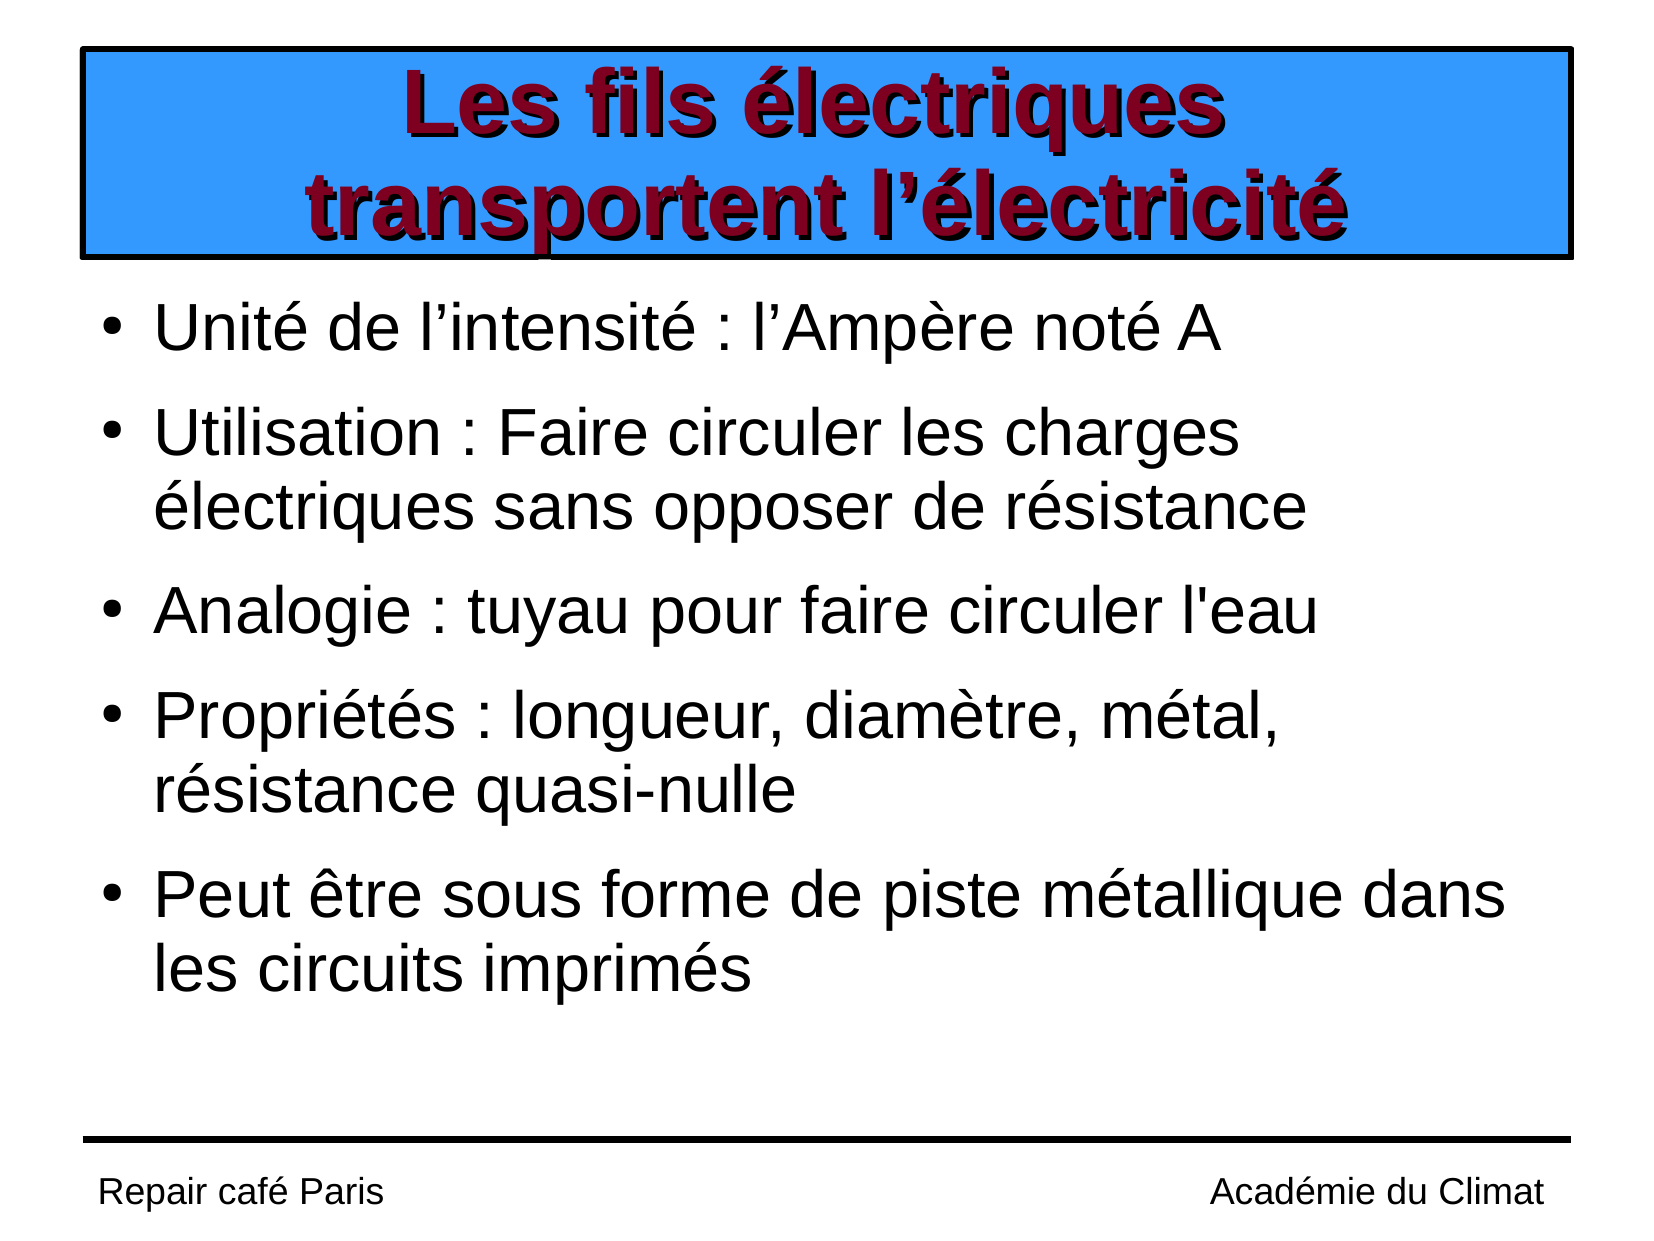

# Les fils électriques transportent l’électricité
Unité de l’intensité : l’Ampère noté A
Utilisation : Faire circuler les charges électriques sans opposer de résistance
Analogie : tuyau pour faire circuler l'eau
Propriétés : longueur, diamètre, métal, résistance quasi-nulle
Peut être sous forme de piste métallique dans les circuits imprimés
Repair café Paris	Académie du Climat